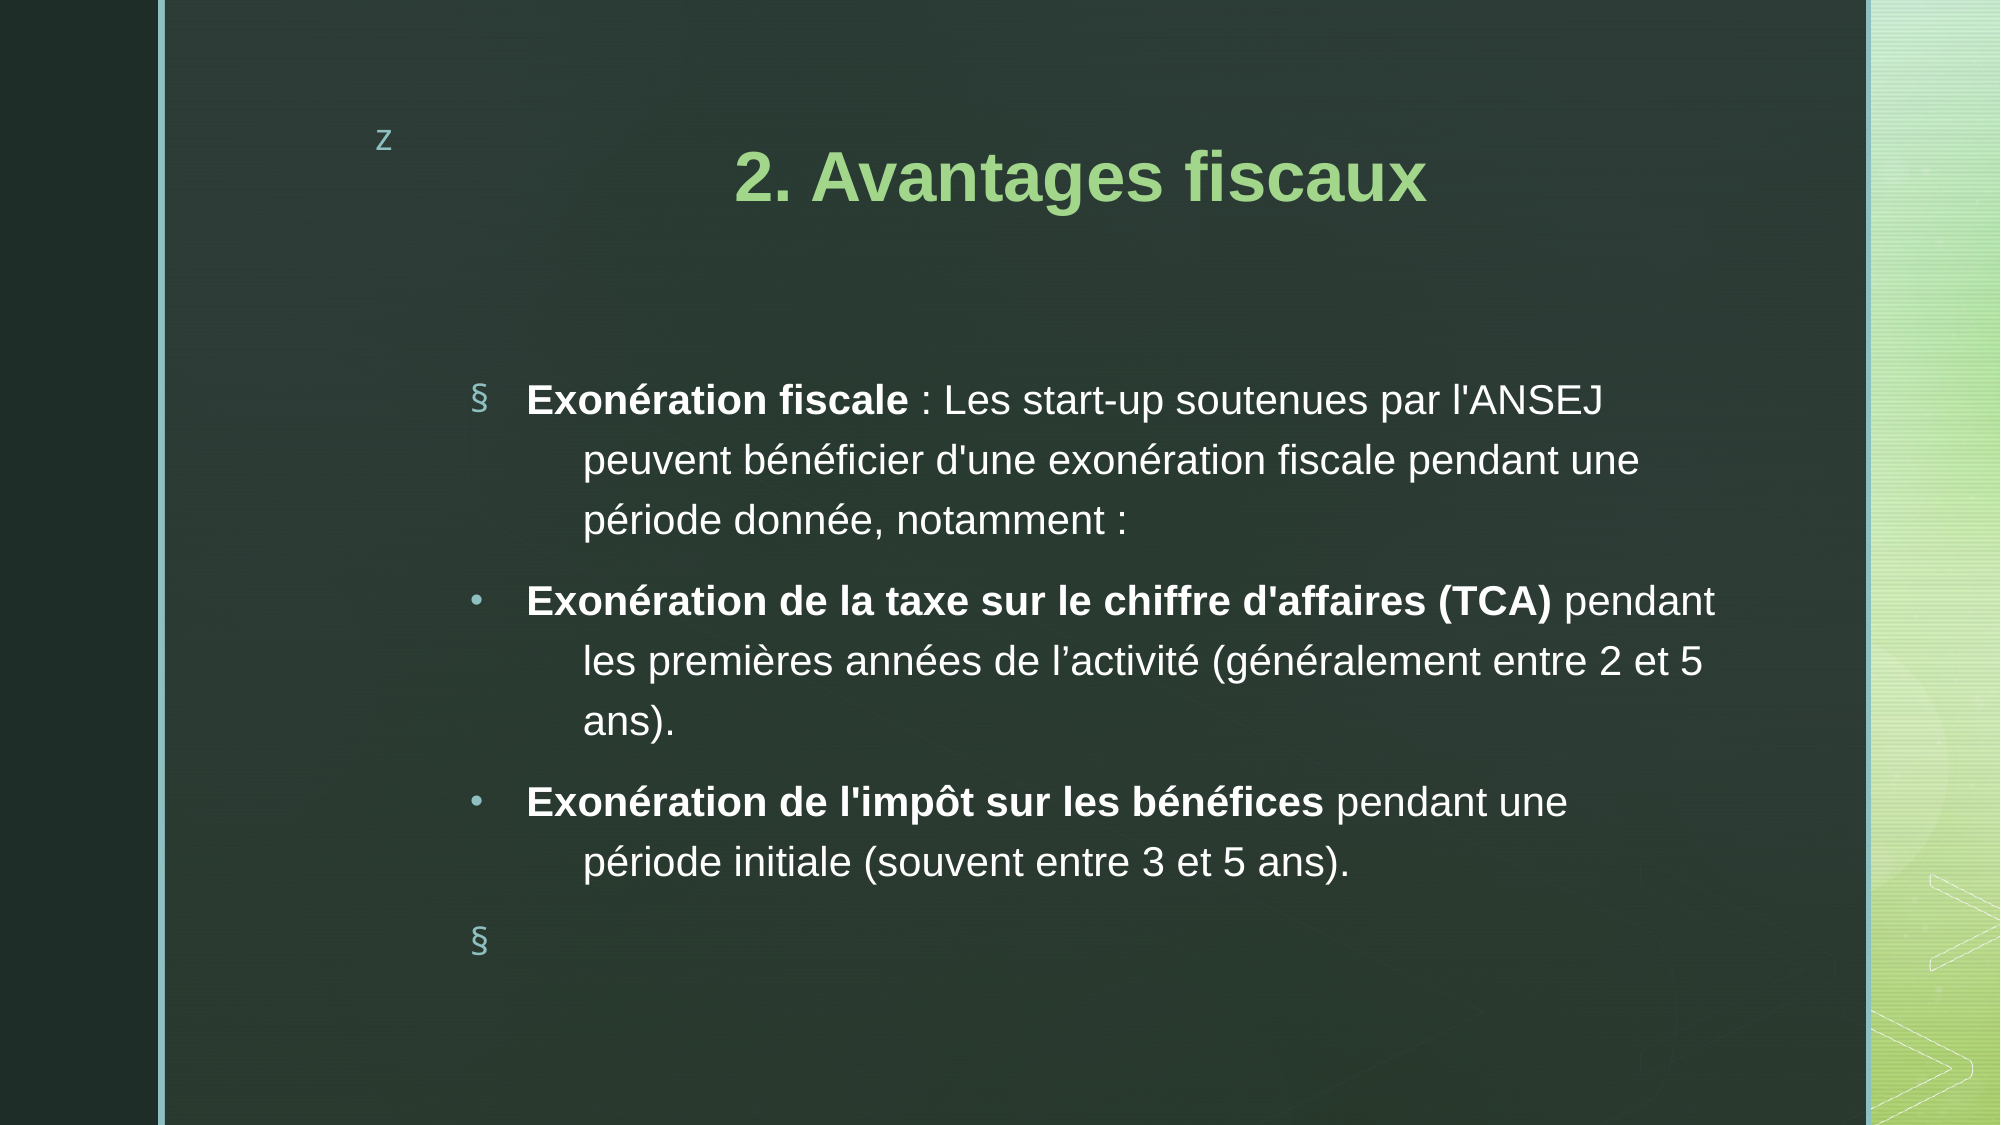

# 2. Avantages fiscaux
Exonération fiscale : Les start-up soutenues par l'ANSEJ peuvent bénéficier d'une exonération fiscale pendant une période donnée, notamment :
Exonération de la taxe sur le chiffre d'affaires (TCA) pendant les premières années de l’activité (généralement entre 2 et 5 ans).
Exonération de l'impôt sur les bénéfices pendant une période initiale (souvent entre 3 et 5 ans).